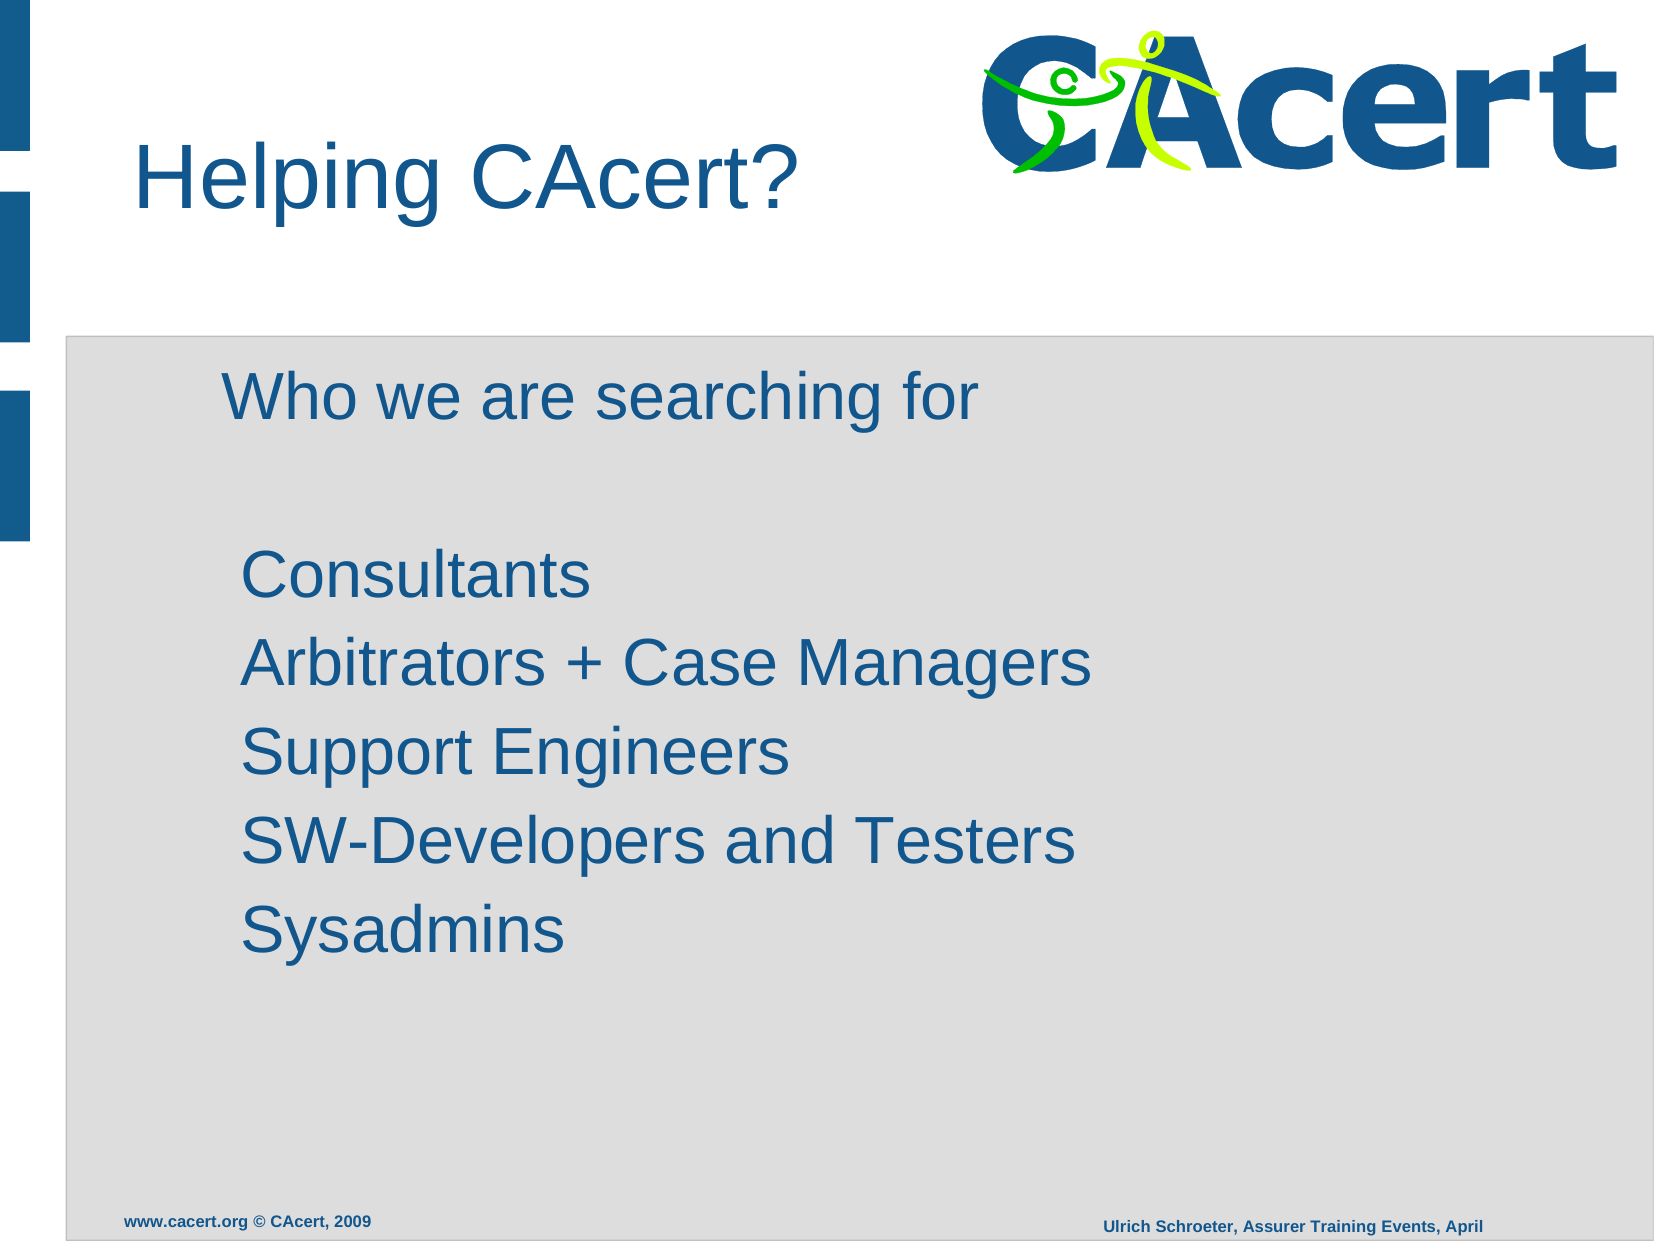

Helping CAcert?
Who we are searching for
 Consultants
 Arbitrators + Case Managers
 Support Engineers
 SW-Developers and Testers
 Sysadmins